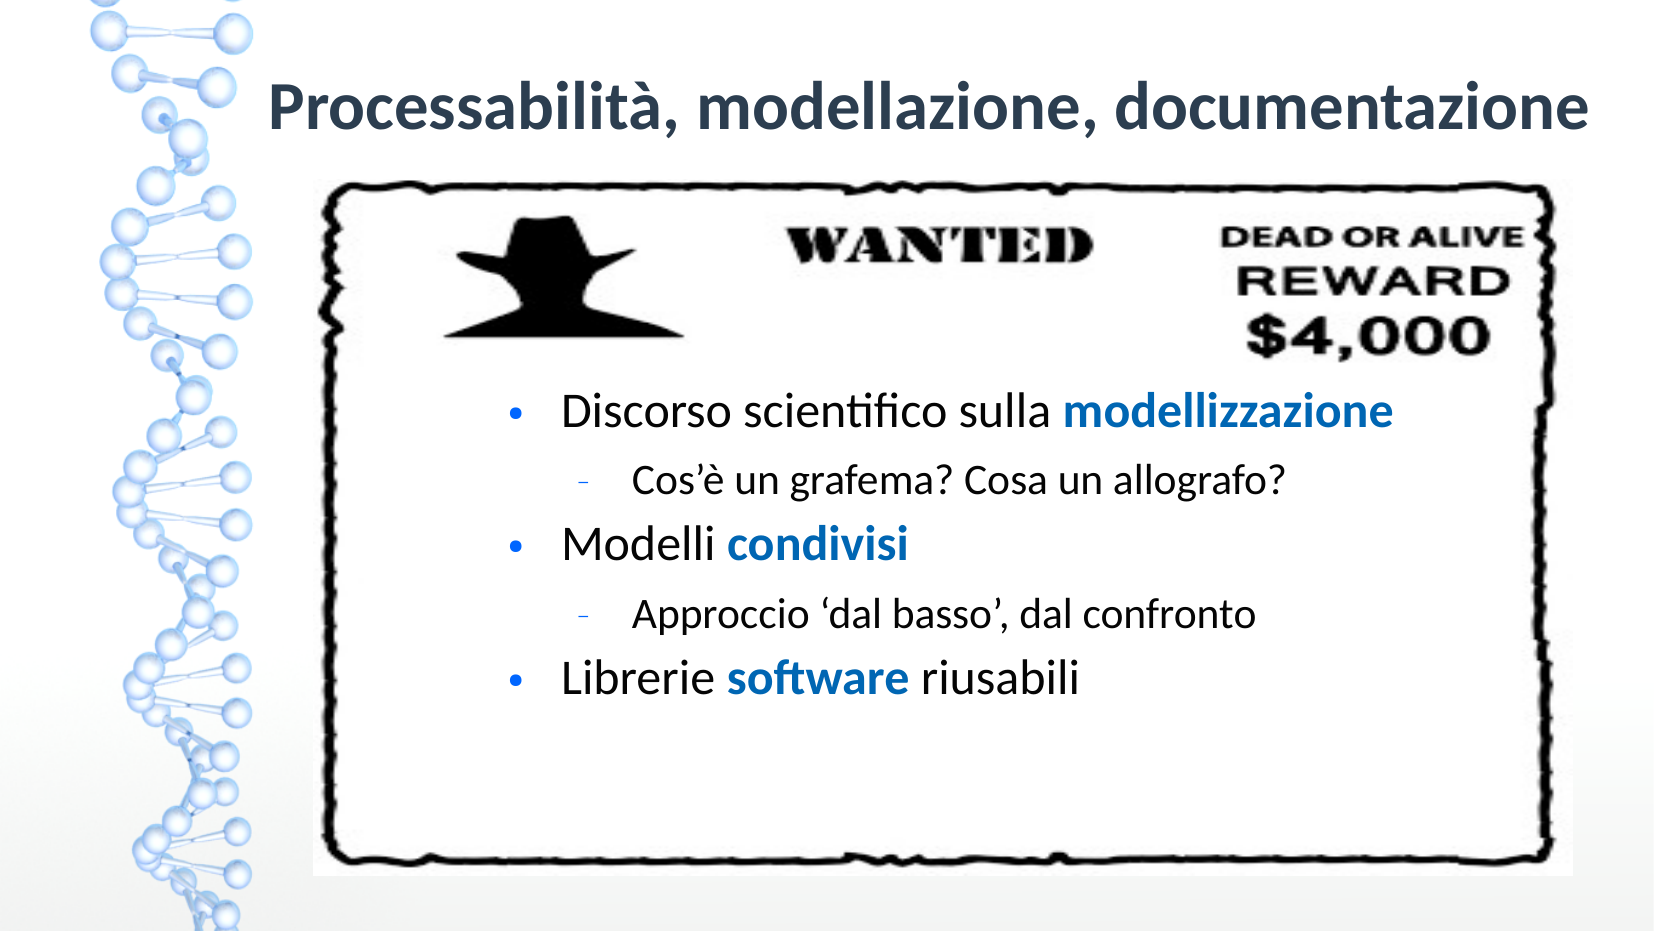

# Processabilità, modellazione, documentazione
Discorso scientifico sulla modellizzazione
Cos’è un grafema? Cosa un allografo?
Modelli condivisi
Approccio ‘dal basso’, dal confronto
Librerie software riusabili